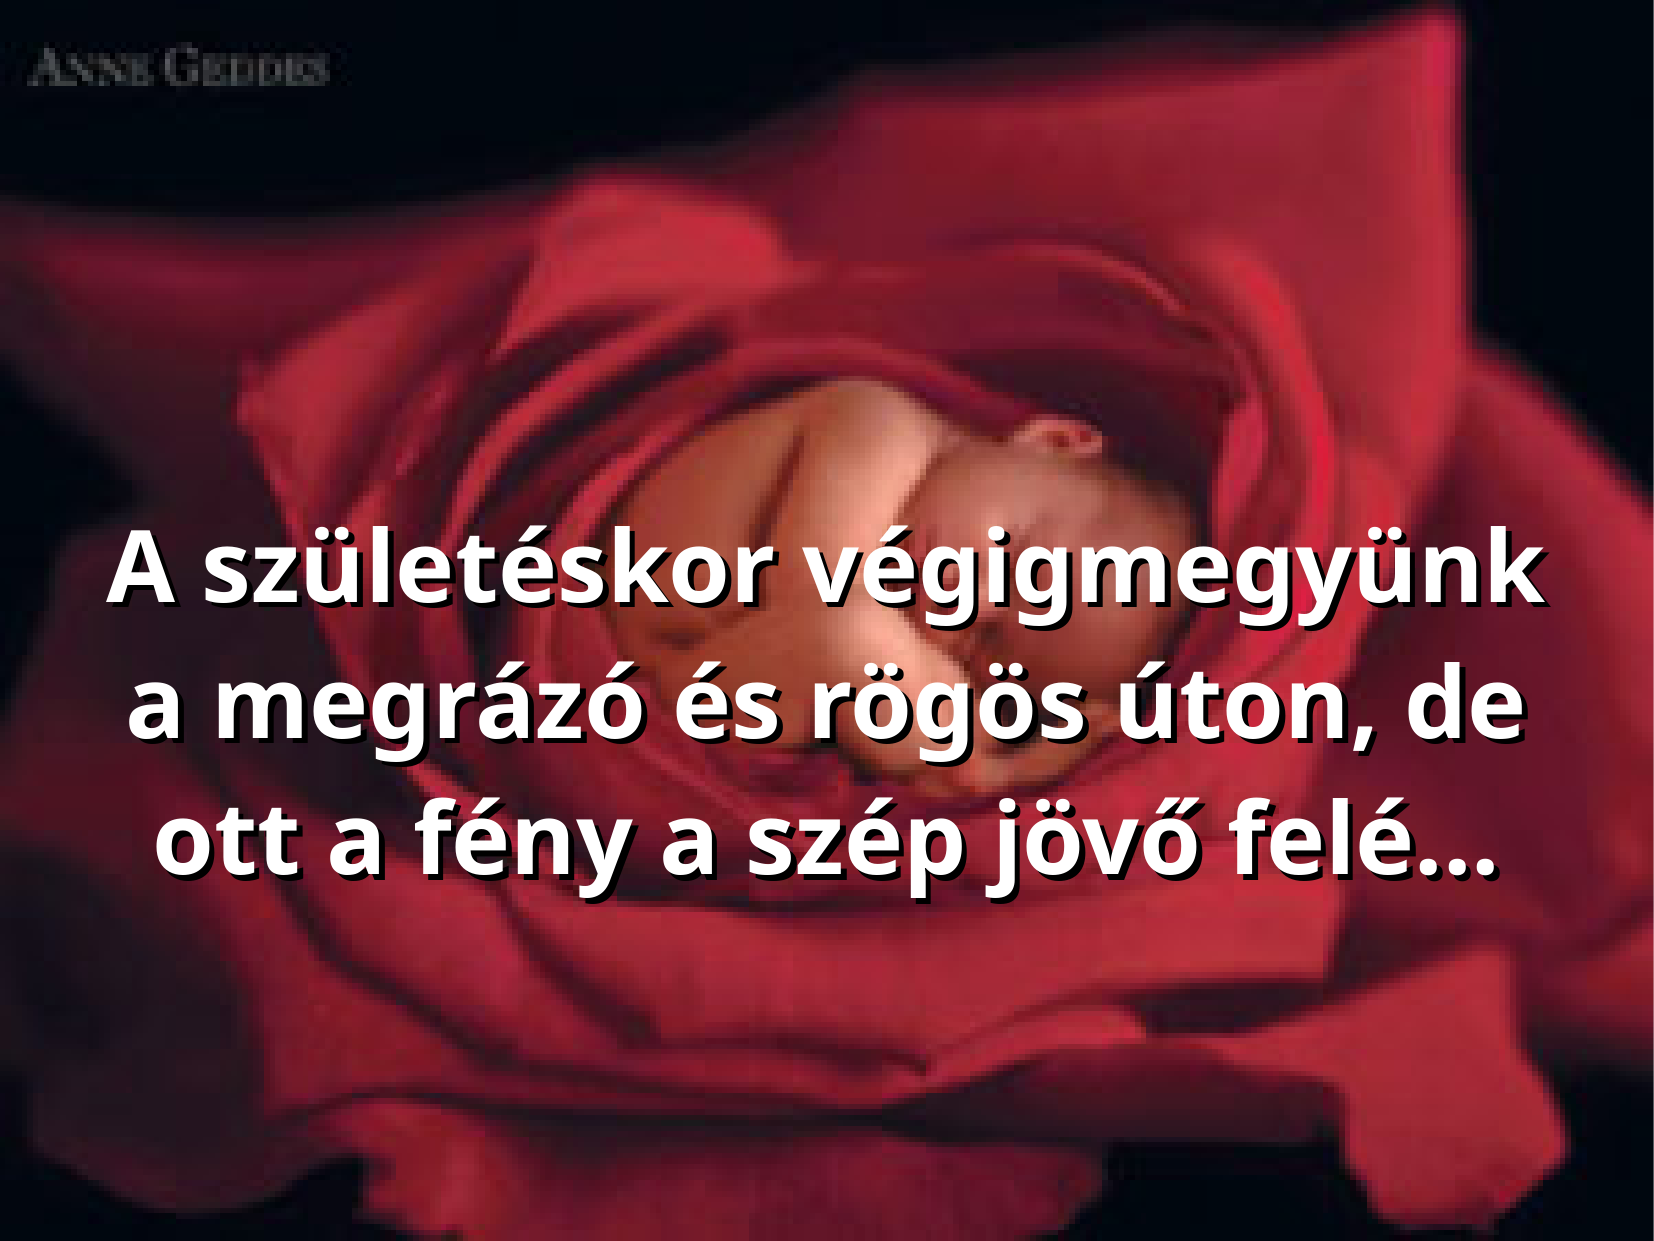

# A születéskor végigmegyünk a megrázó és rögös úton, de ott a fény a szép jövő felé...